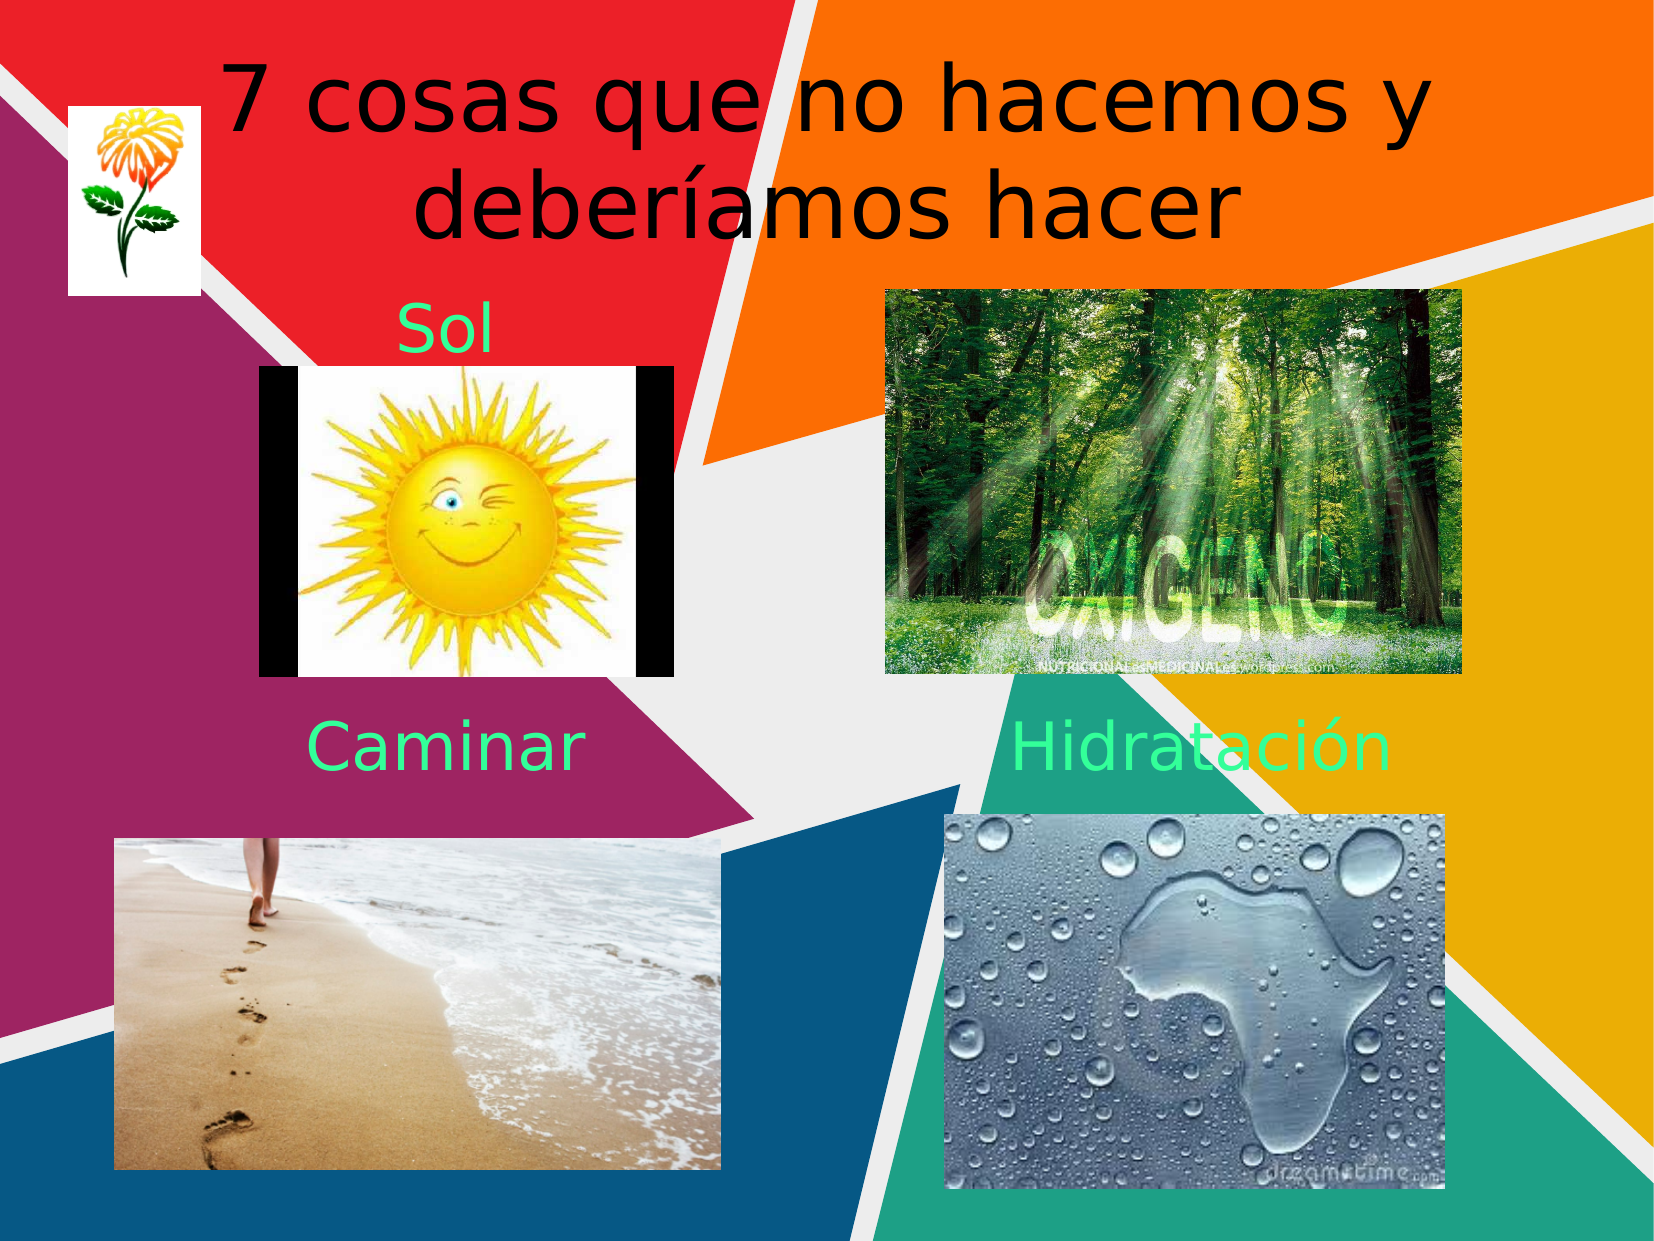

# 7 cosas que no hacemos y deberíamos hacer
Sol
Caminar
Hidratación